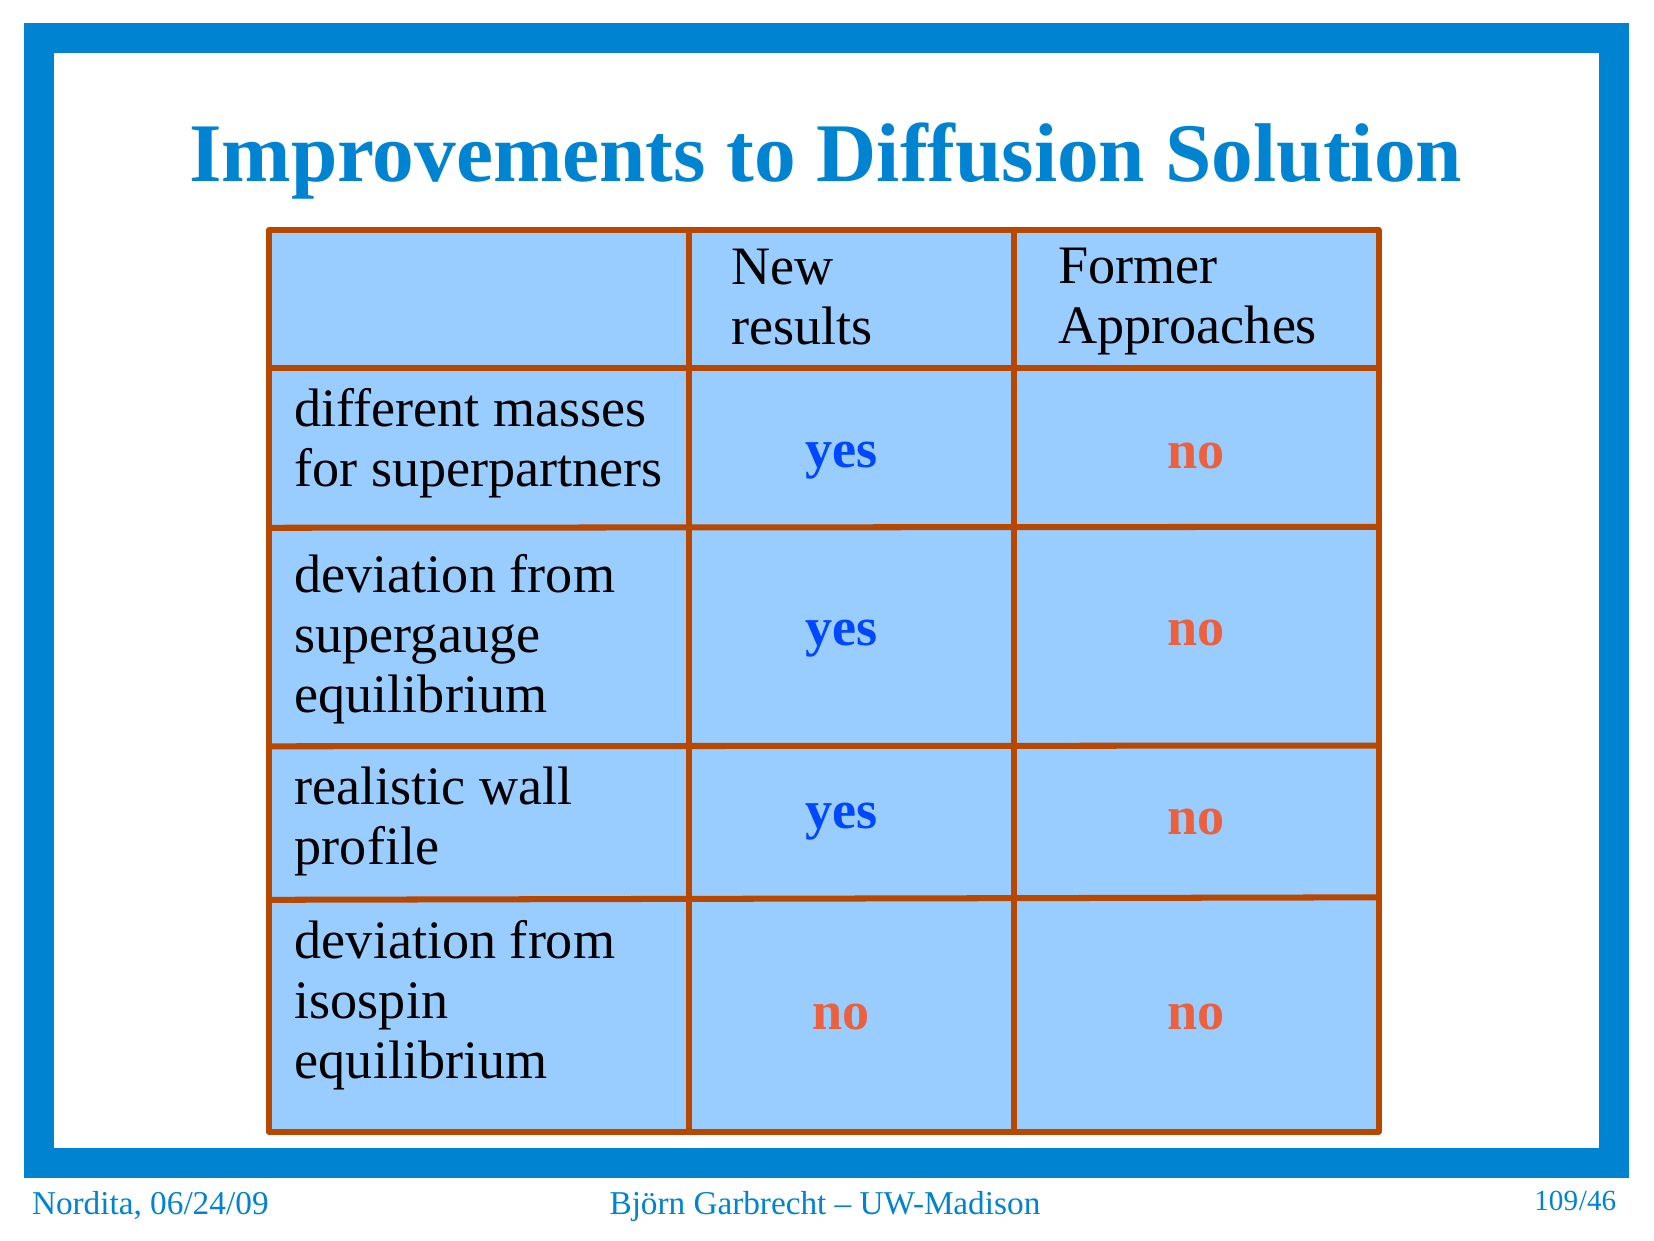

# Improvements to Diffusion Solution
Former
Approaches
New results
different masses for superpartners
yes
no
deviation from
supergauge
equilibrium
yes
no
realistic wall
profile
yes
no
deviation from
isospin
equilibrium
no
no
Björn Garbrecht – UW-Madison
109